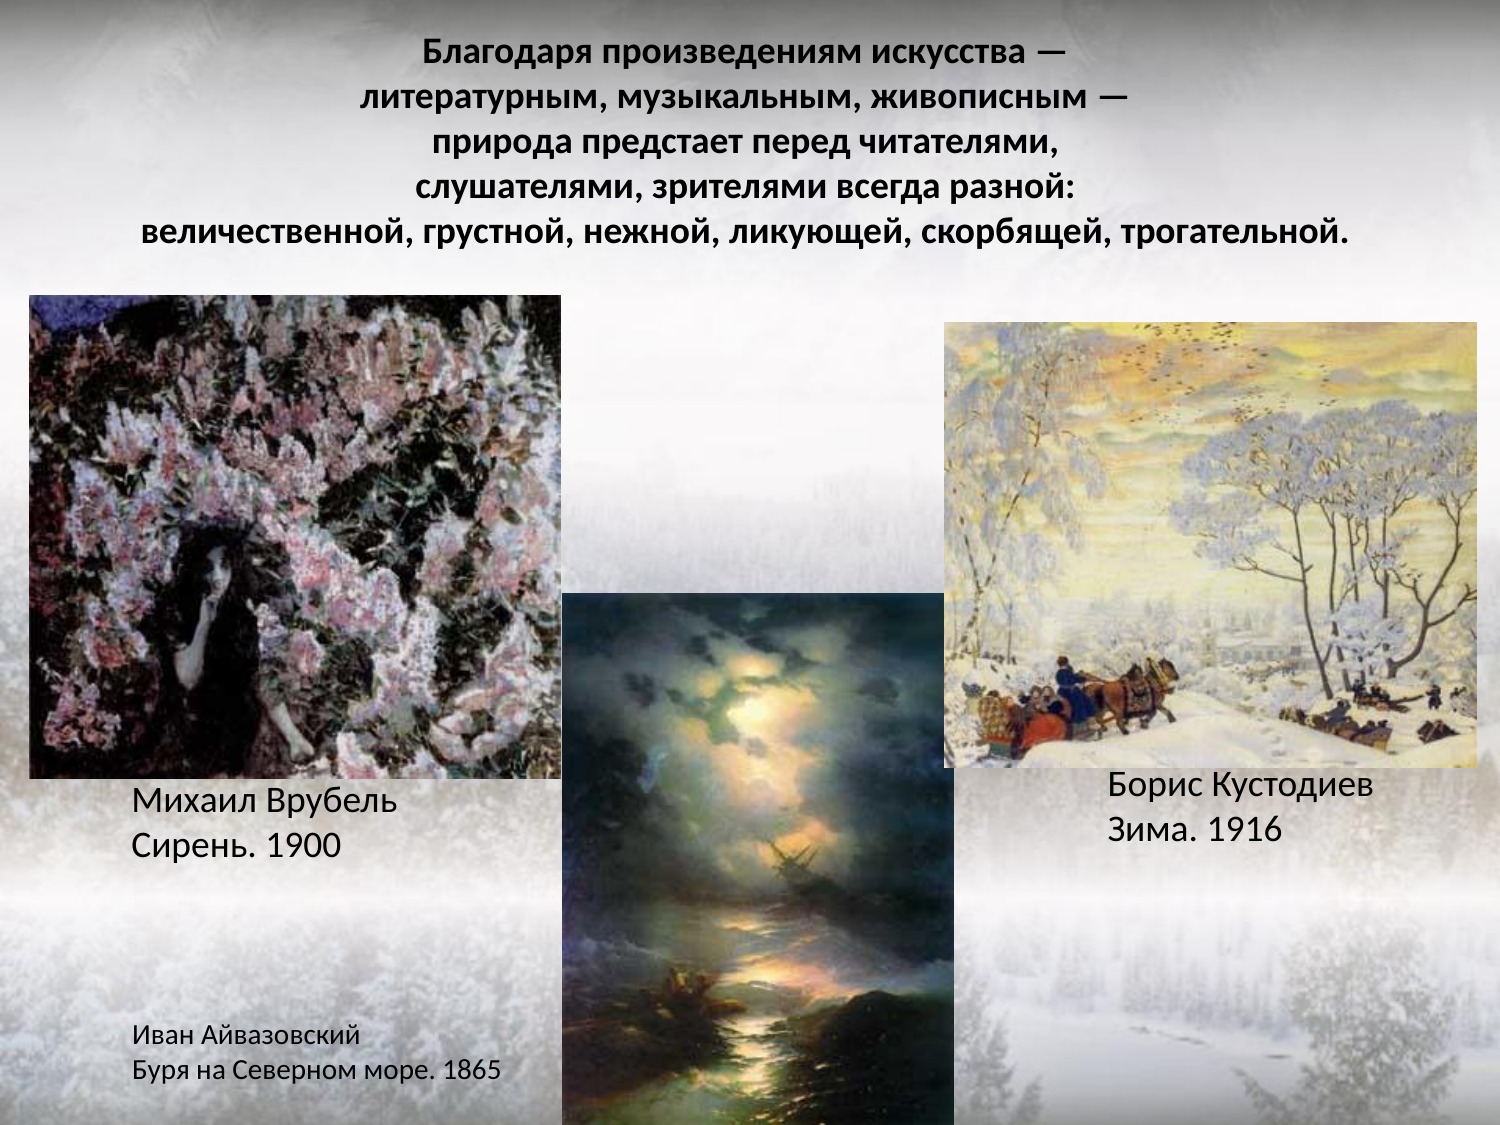

# Благодаря произведениям искусства — литературным, музыкальным, живописным — природа предстает перед читателями, слушателями, зрителями всегда разной: величественной, грустной, нежной, ликующей, скорбящей, трогательной.
Борис Кустодиев
Зима. 1916
Михаил Врубель
Сирень. 1900
Иван Айвазовский
Буря на Северном море. 1865